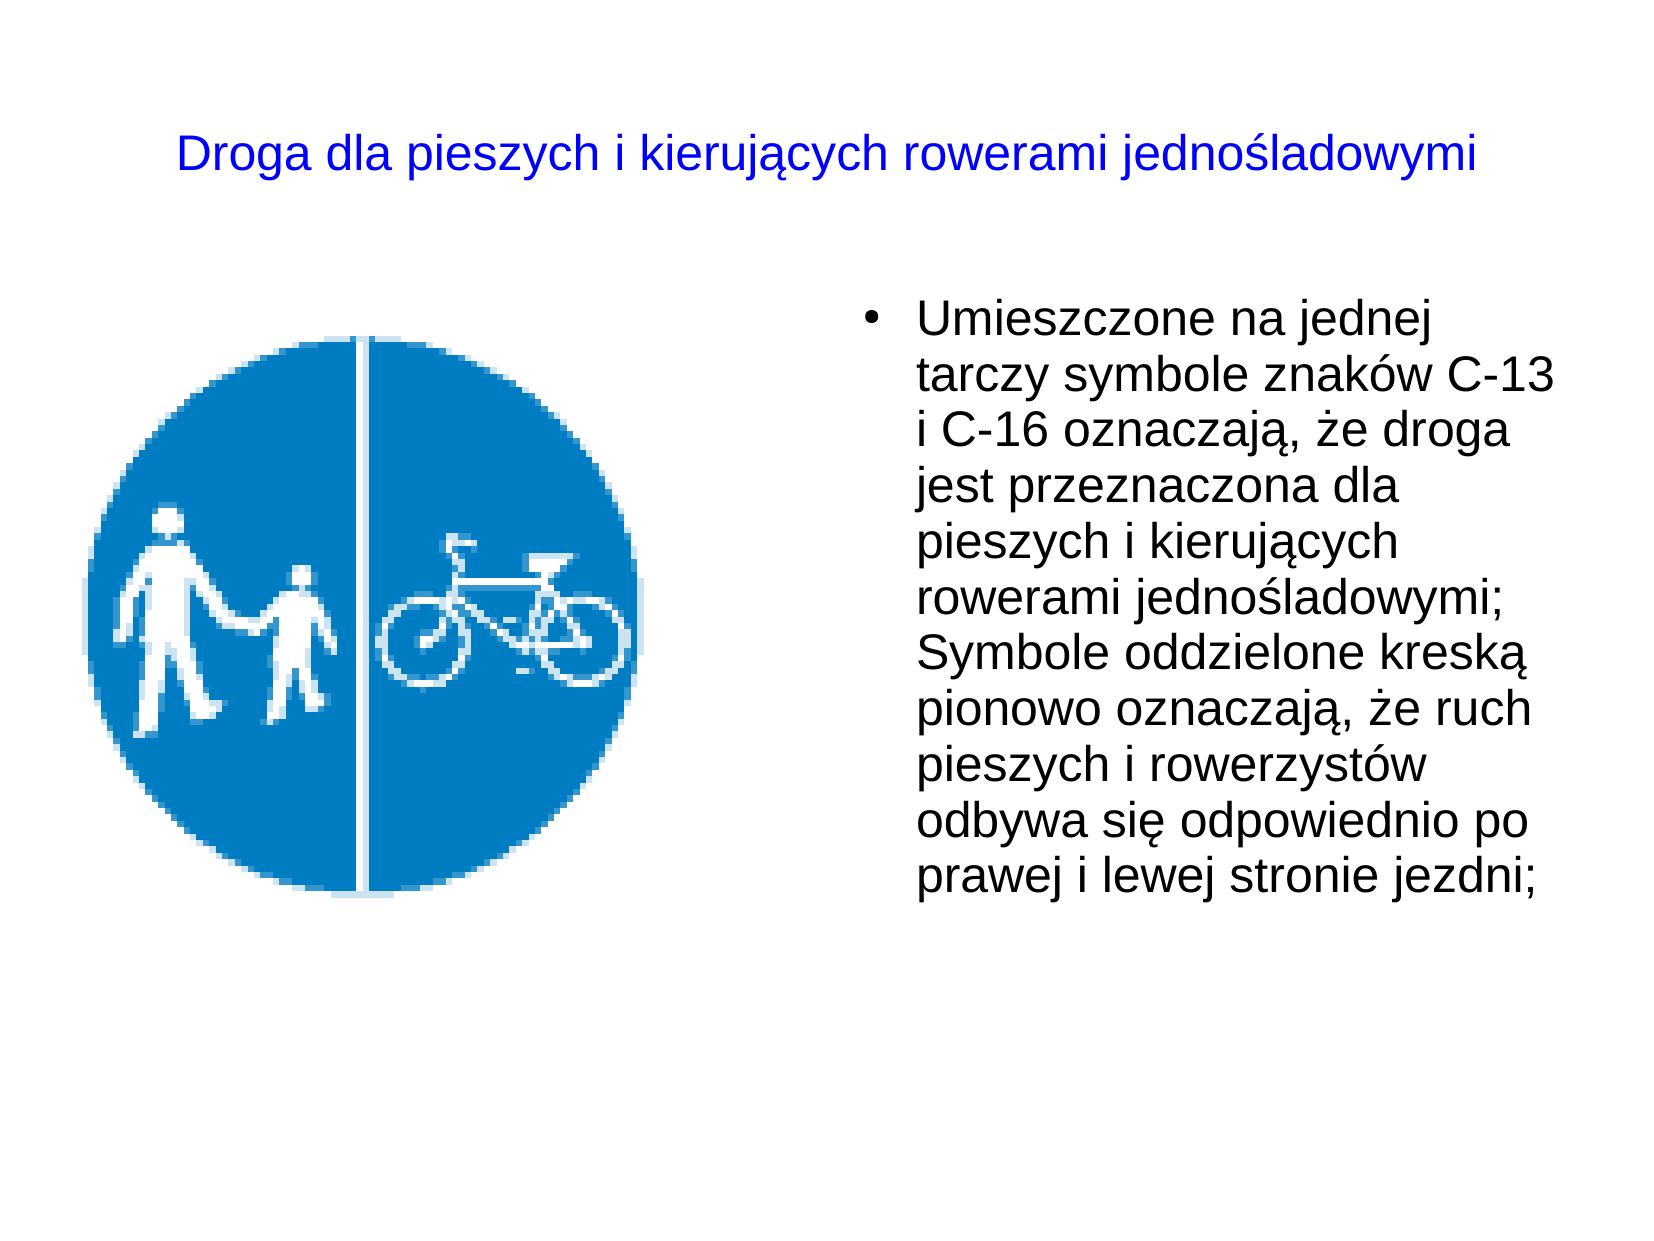

# Droga dla pieszych i kierujących rowerami jednośladowymi
Umieszczone na jednej tarczy symbole znaków C-13 i C-16 oznaczają, że droga jest przeznaczona dla pieszych i kierujących rowerami jednośladowymi; Symbole oddzielone kreską pionowo oznaczają, że ruch pieszych i rowerzystów odbywa się odpowiednio po prawej i lewej stronie jezdni;